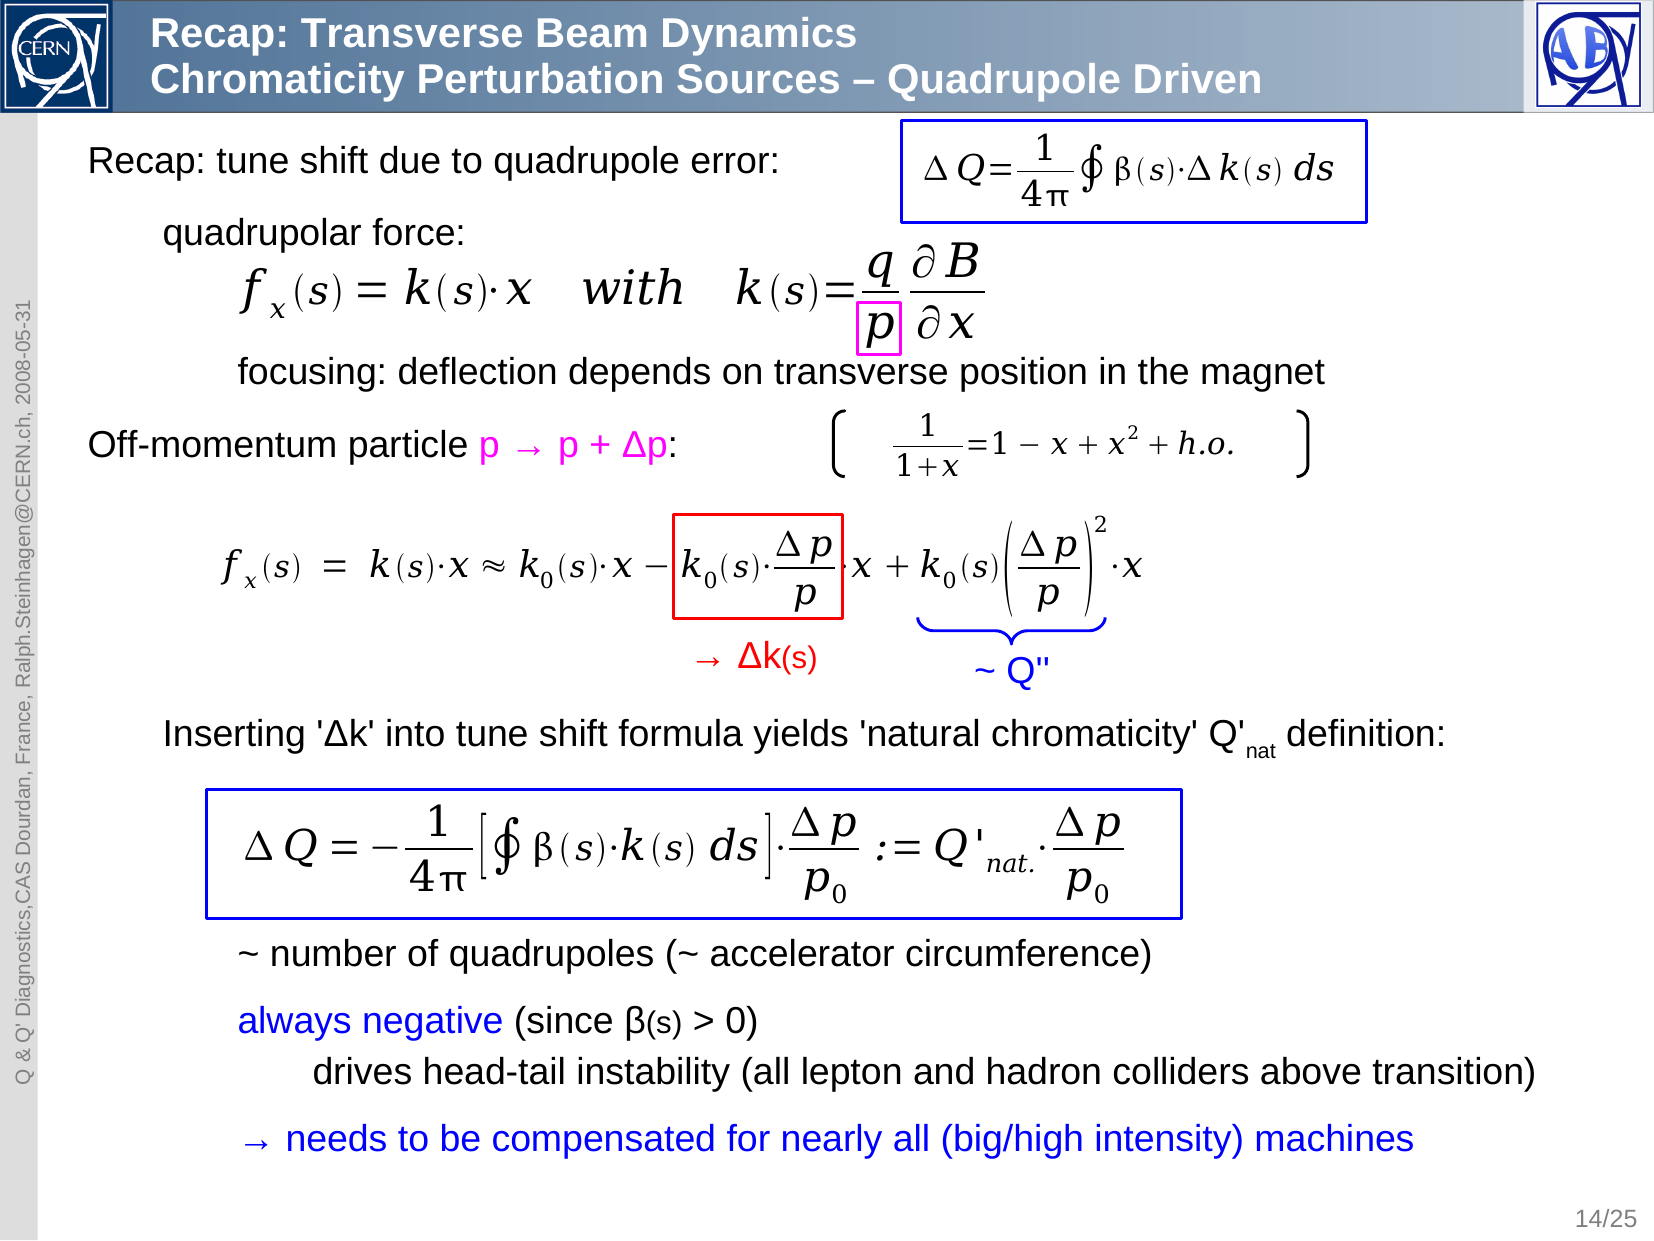

# Recap: Transverse Beam Dynamics Chromaticity Perturbation Sources – Quadrupole Driven
Recap: tune shift due to quadrupole error:
quadrupolar force:
focusing: deflection depends on transverse position in the magnet
Off-momentum particle p → p + Δp:
Inserting 'Δk' into tune shift formula yields 'natural chromaticity' Q'nat definition:
~ number of quadrupoles (~ accelerator circumference)
always negative (since β(s) > 0)
drives head-tail instability (all lepton and hadron colliders above transition)
→ needs to be compensated for nearly all (big/high intensity) machines
→ Δk(s)
~ Q''